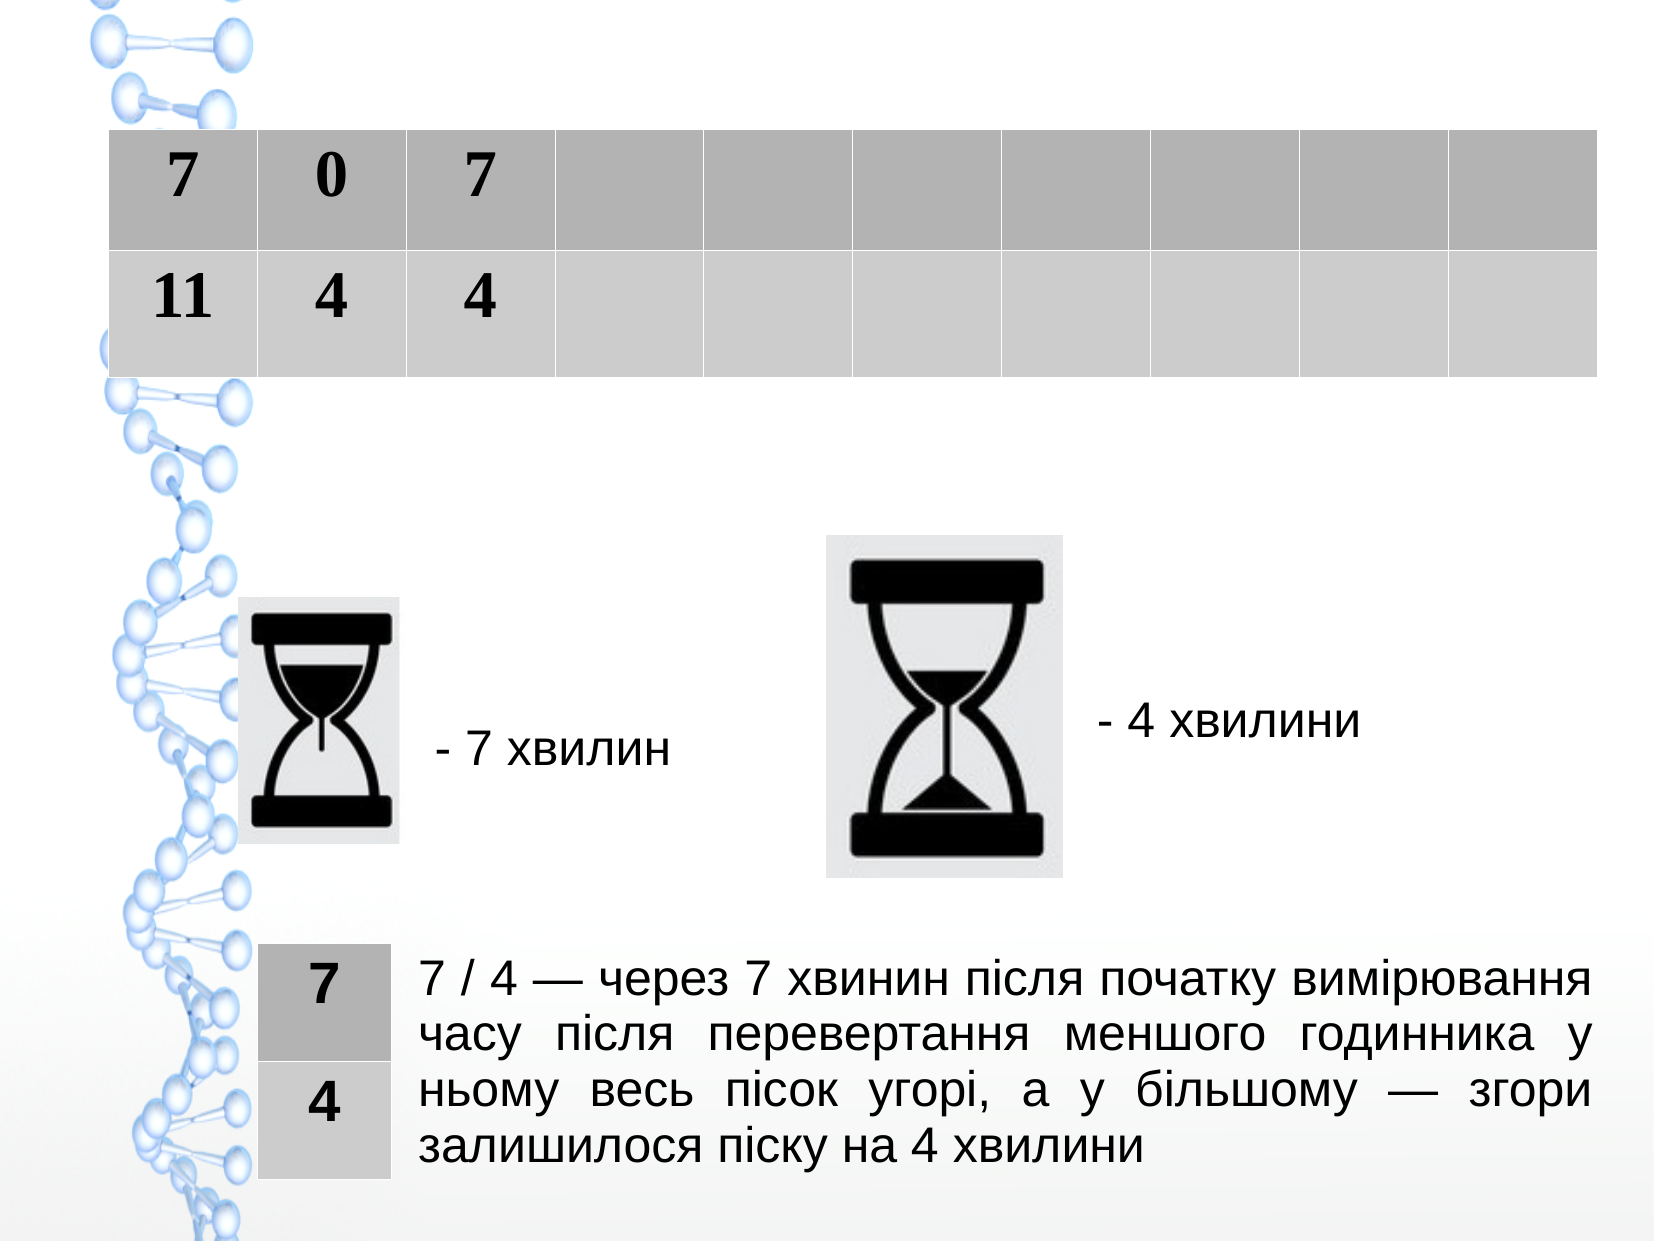

| 7 | 0 | 7 | | | | | | | |
| --- | --- | --- | --- | --- | --- | --- | --- | --- | --- |
| 11 | 4 | 4 | | | | | | | |
- 4 хвилини
- 7 хвилин
7 / 4 — через 7 хвинин після початку вимірювання часу після перевертання меншого годинника у ньому весь пісок угорі, а у більшому — згори залишилося піску на 4 хвилини
| 7 |
| --- |
| 4 |